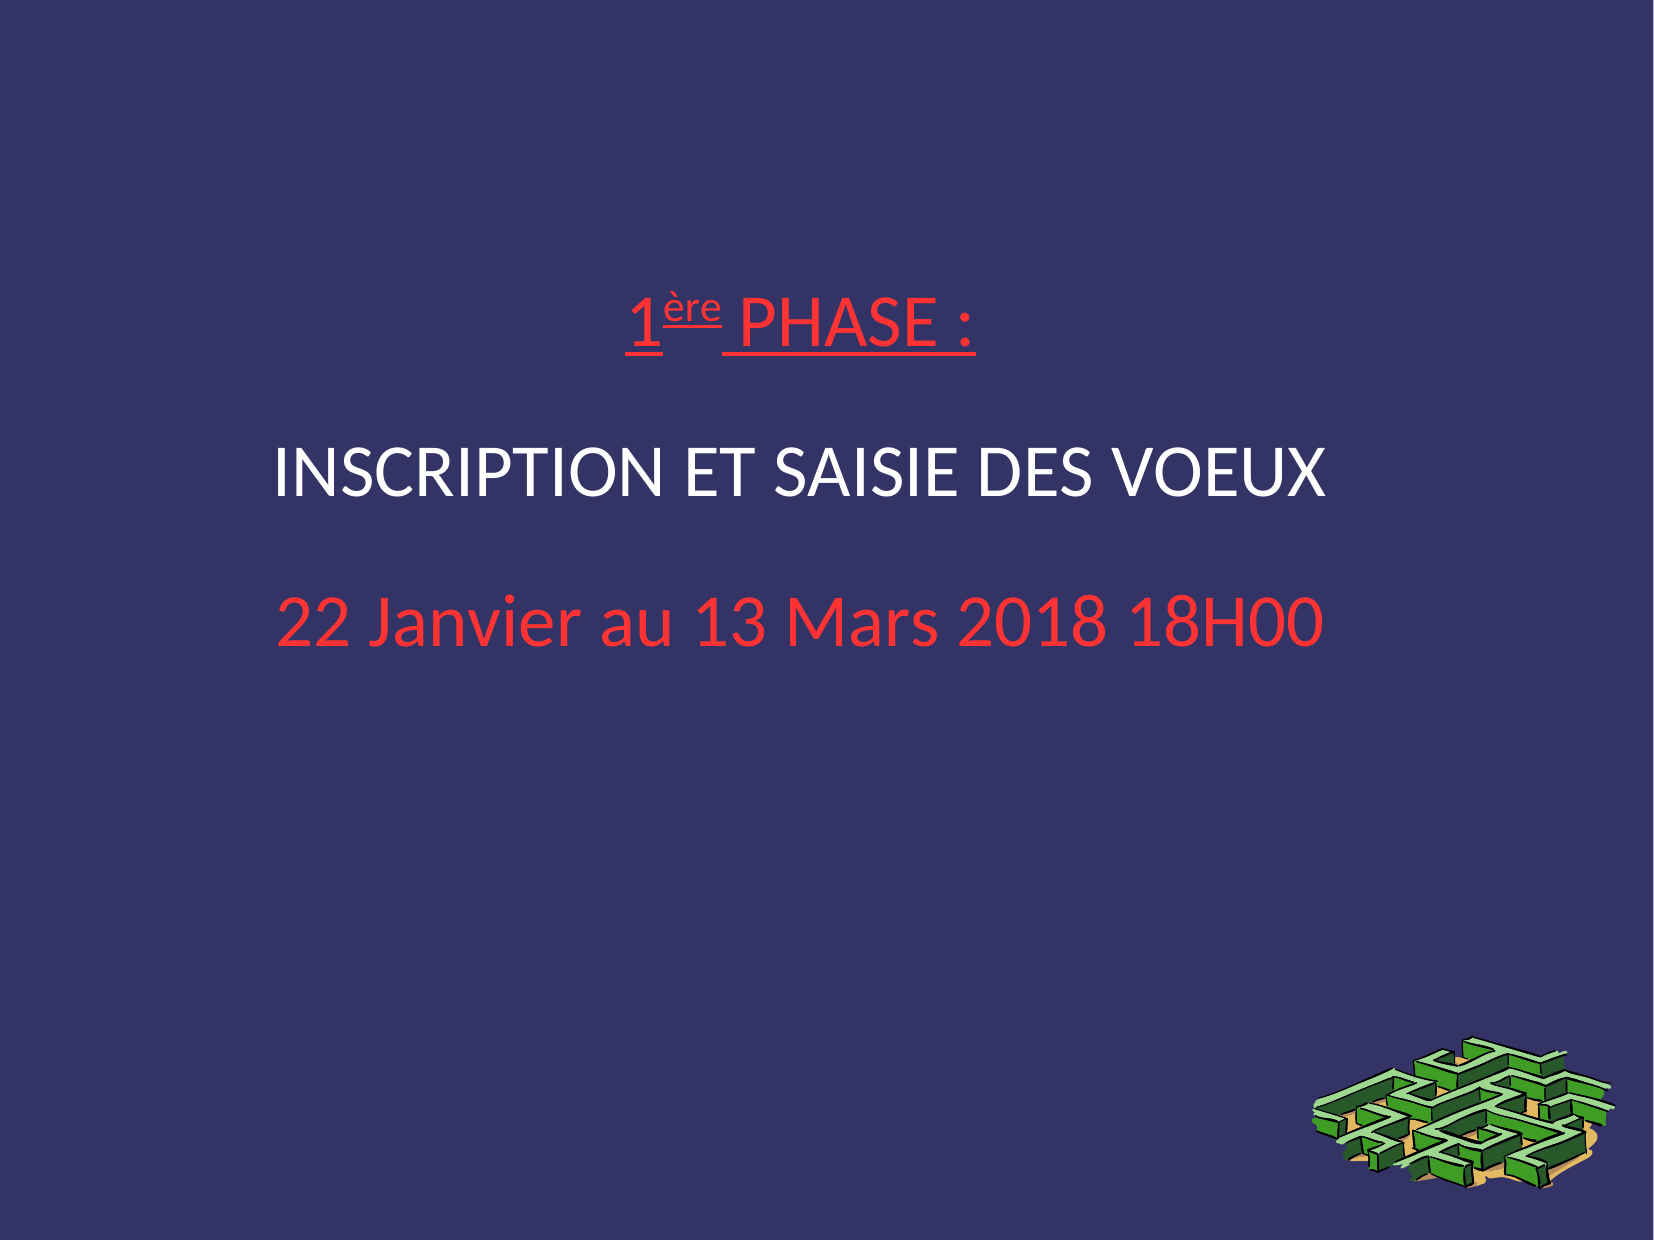

# 1ère PHASE : INSCRIPTION ET SAISIE DES VOEUX 22 Janvier au 13 Mars 2018 18H00